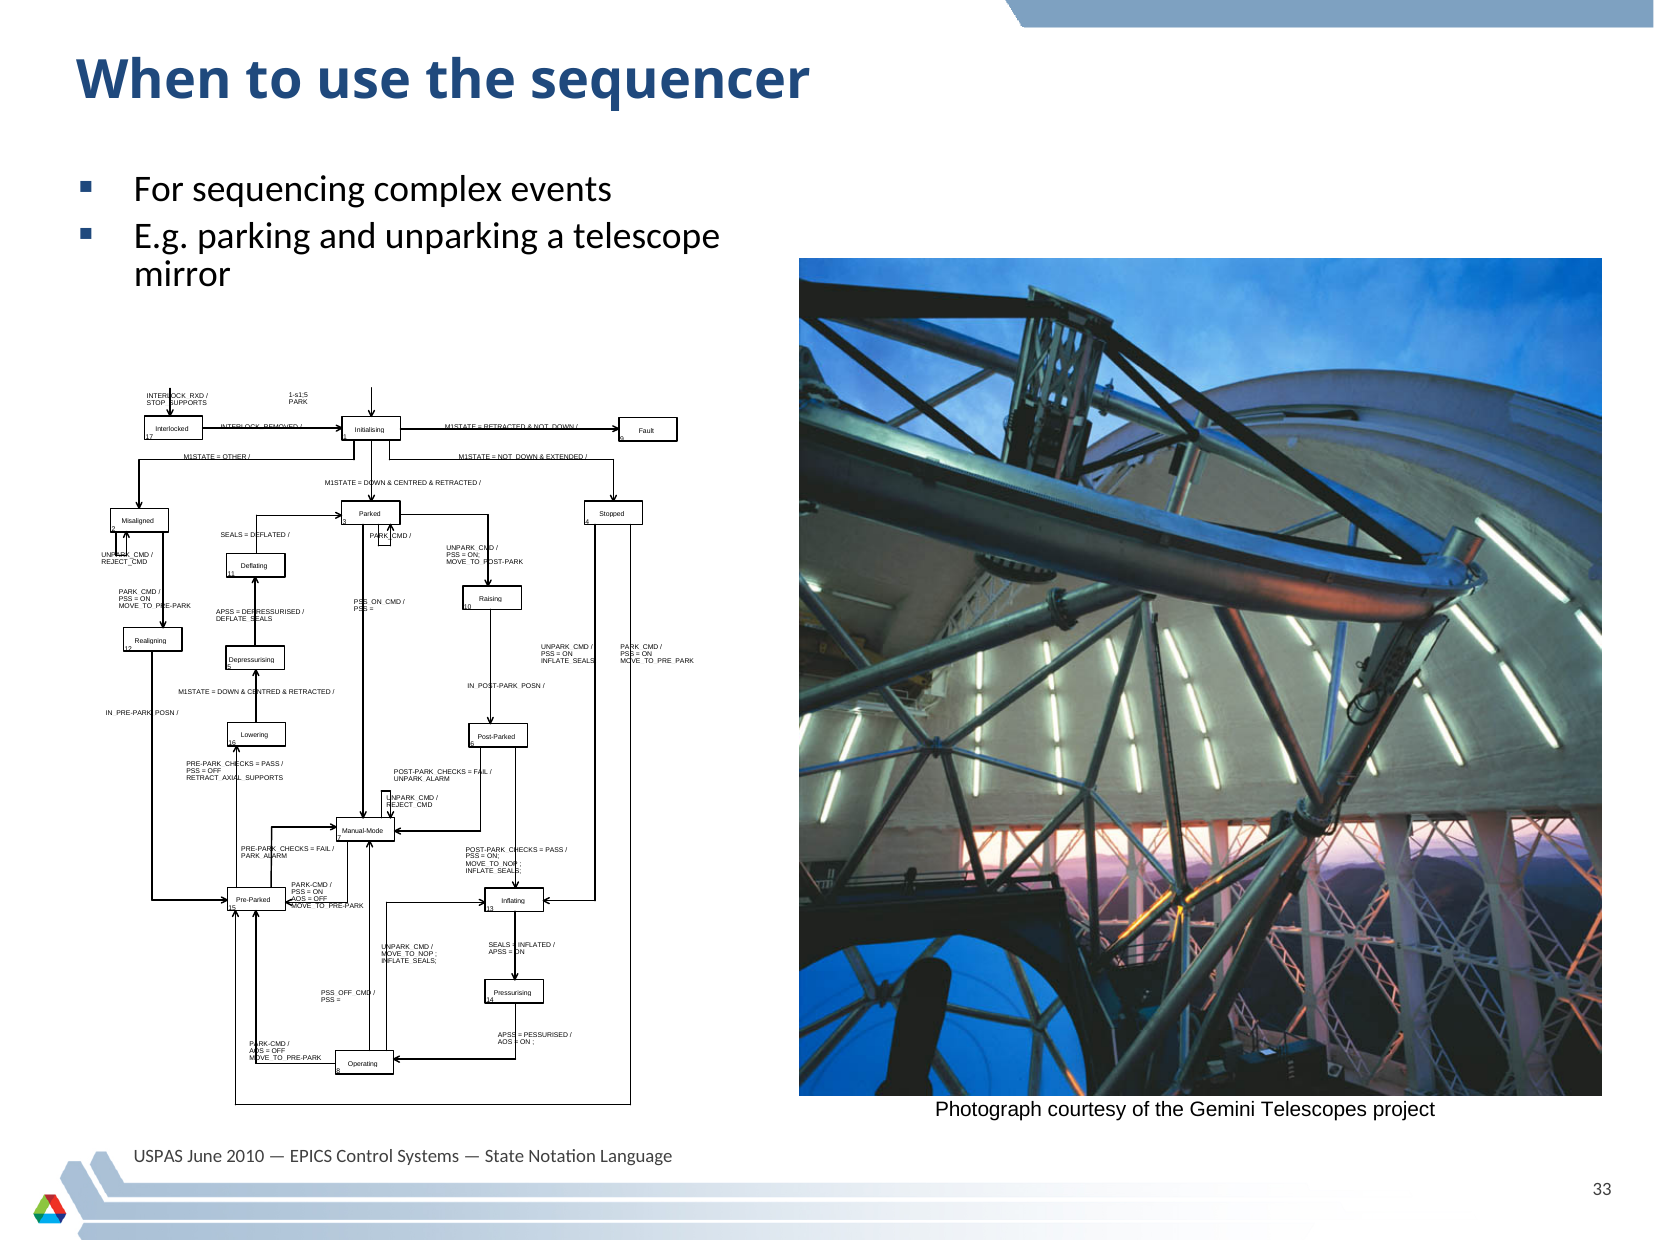

# When to use the sequencer
For sequencing complex events
E.g. parking and unparking a telescope mirror
Photograph courtesy of the Gemini Telescopes project
USPAS June 2010 — EPICS Control Systems — State Notation Language
33